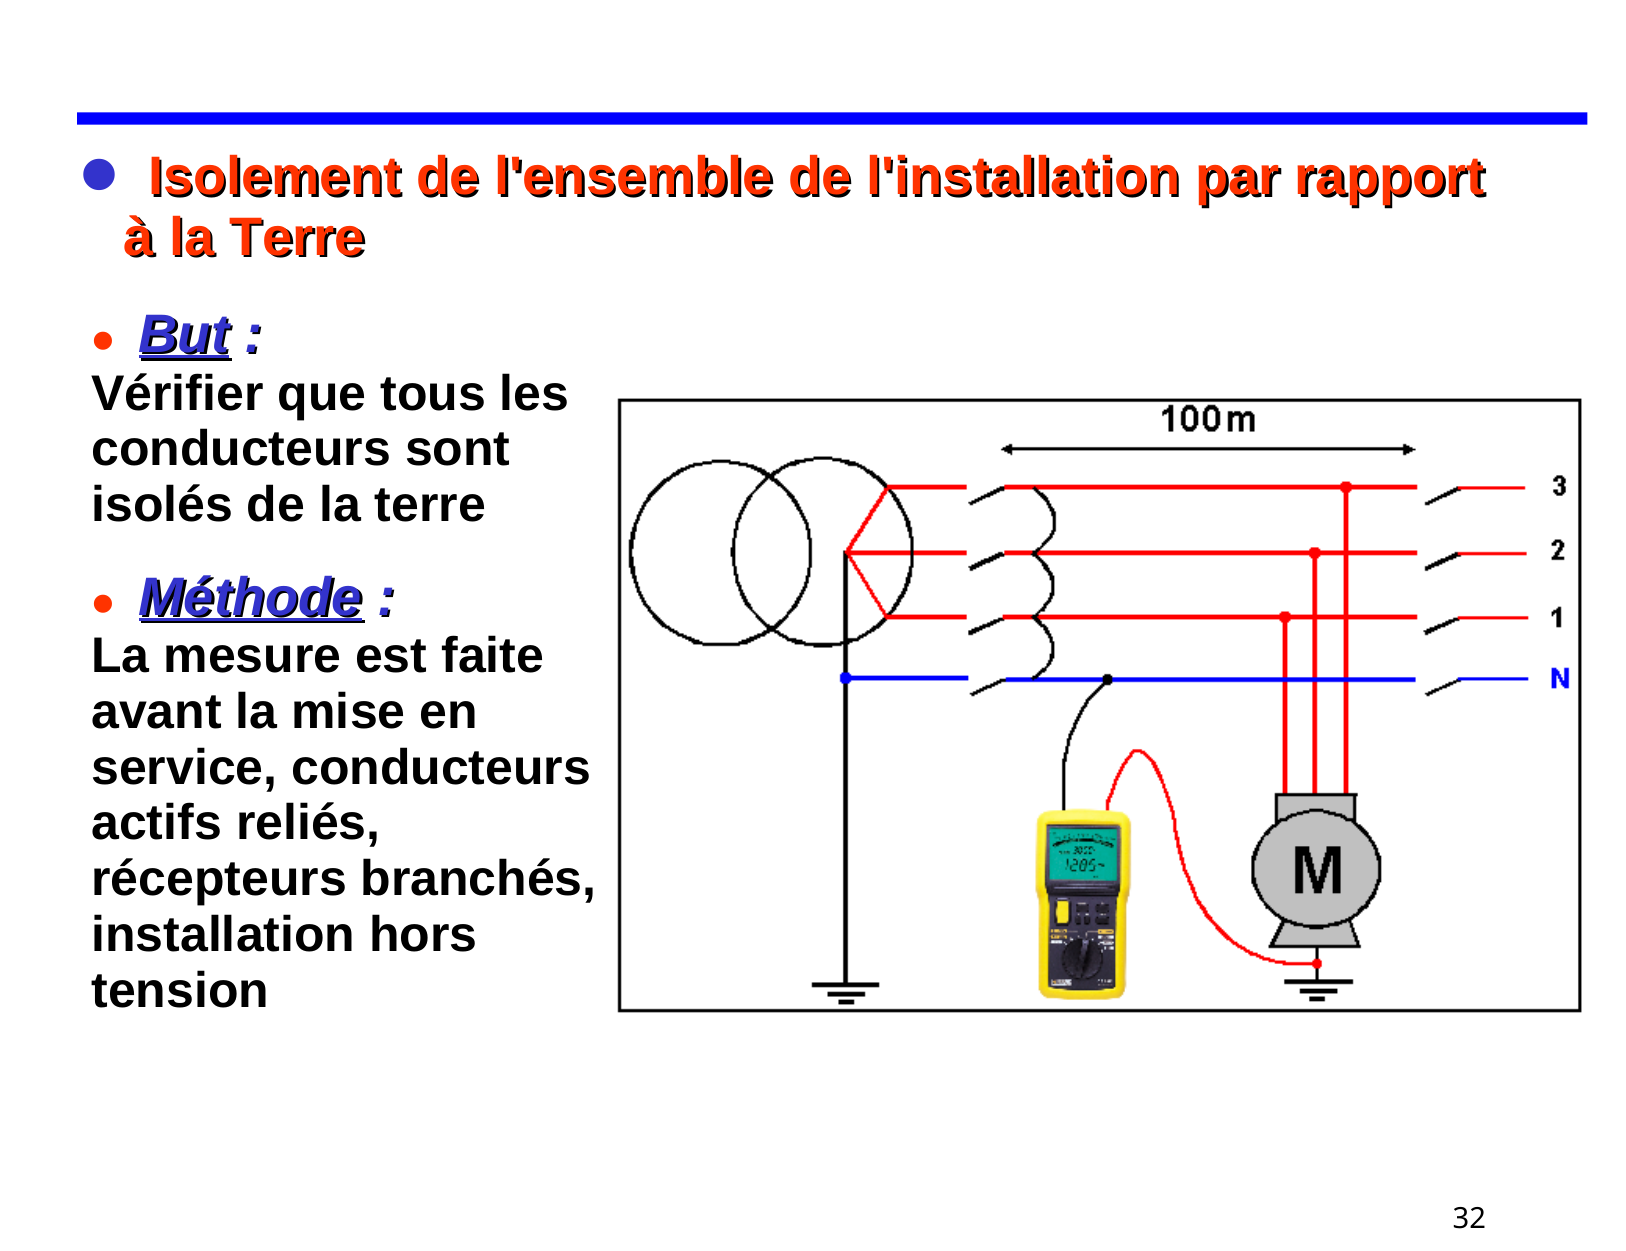

 Isolement de l'ensemble de l'installation par rapport
 à la Terre
 But :
Vérifier que tous les conducteurs sont
isolés de la terre
 Méthode :
La mesure est faite
avant la mise en service, conducteurs actifs reliés, récepteurs branchés, installation hors tension